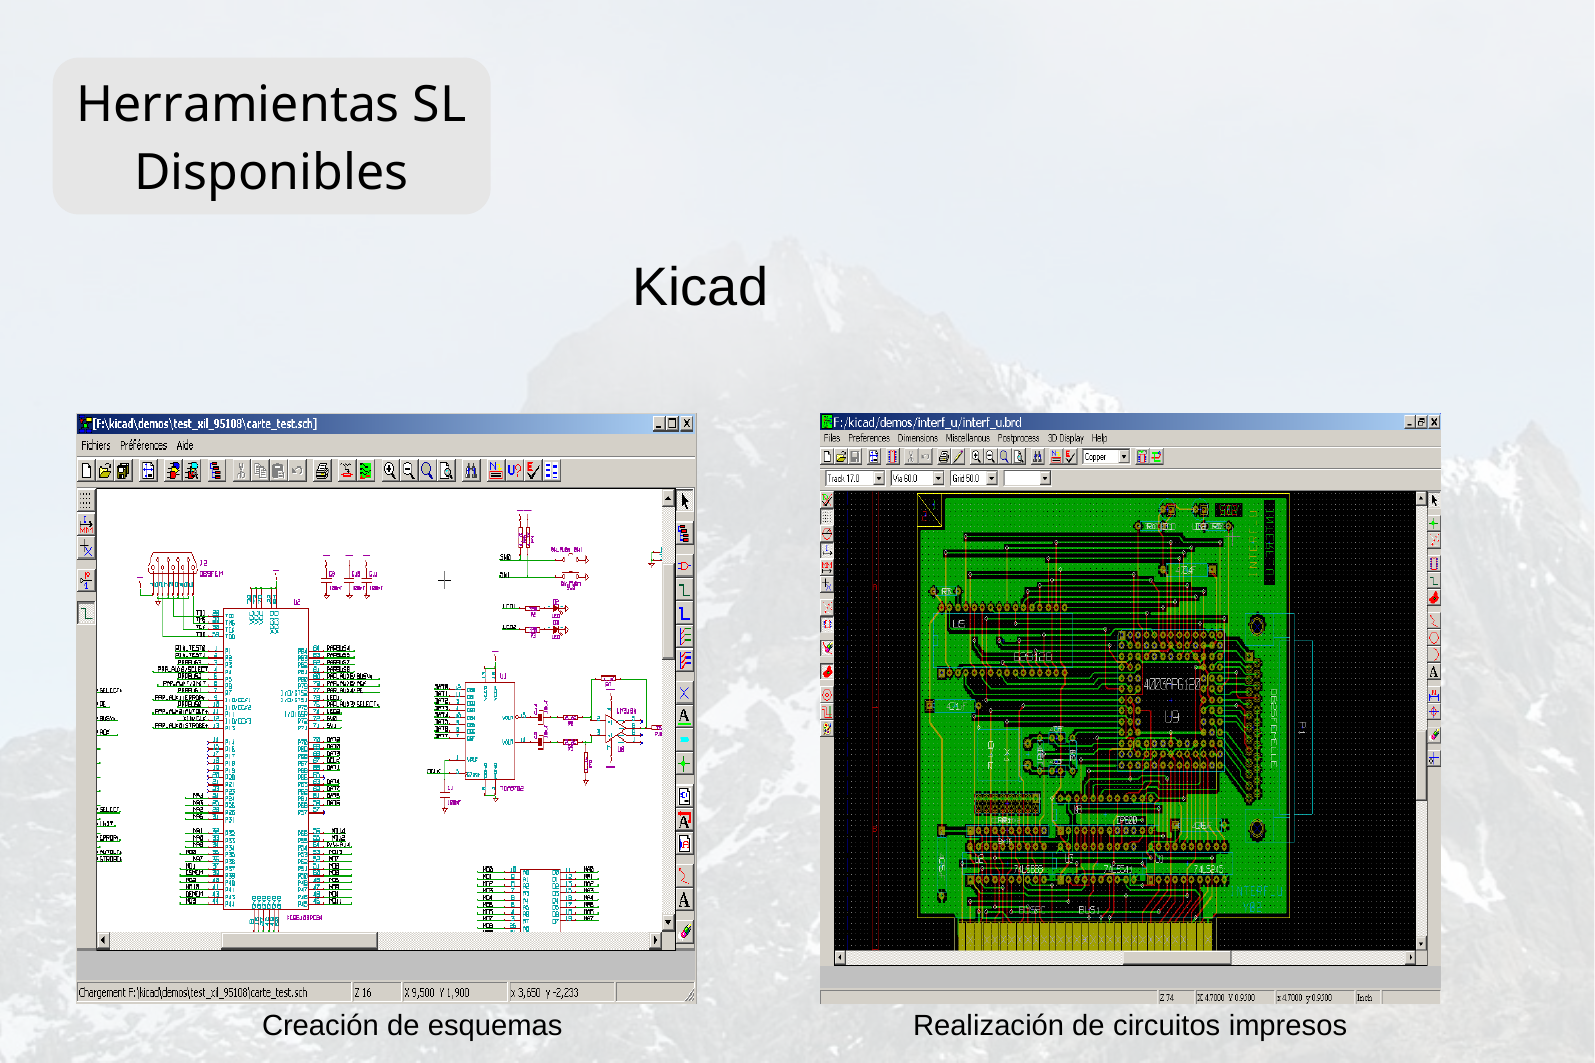

Herramientas SL
Disponibles
# Kicad
Realización de circuitos impresos
Creación de esquemas